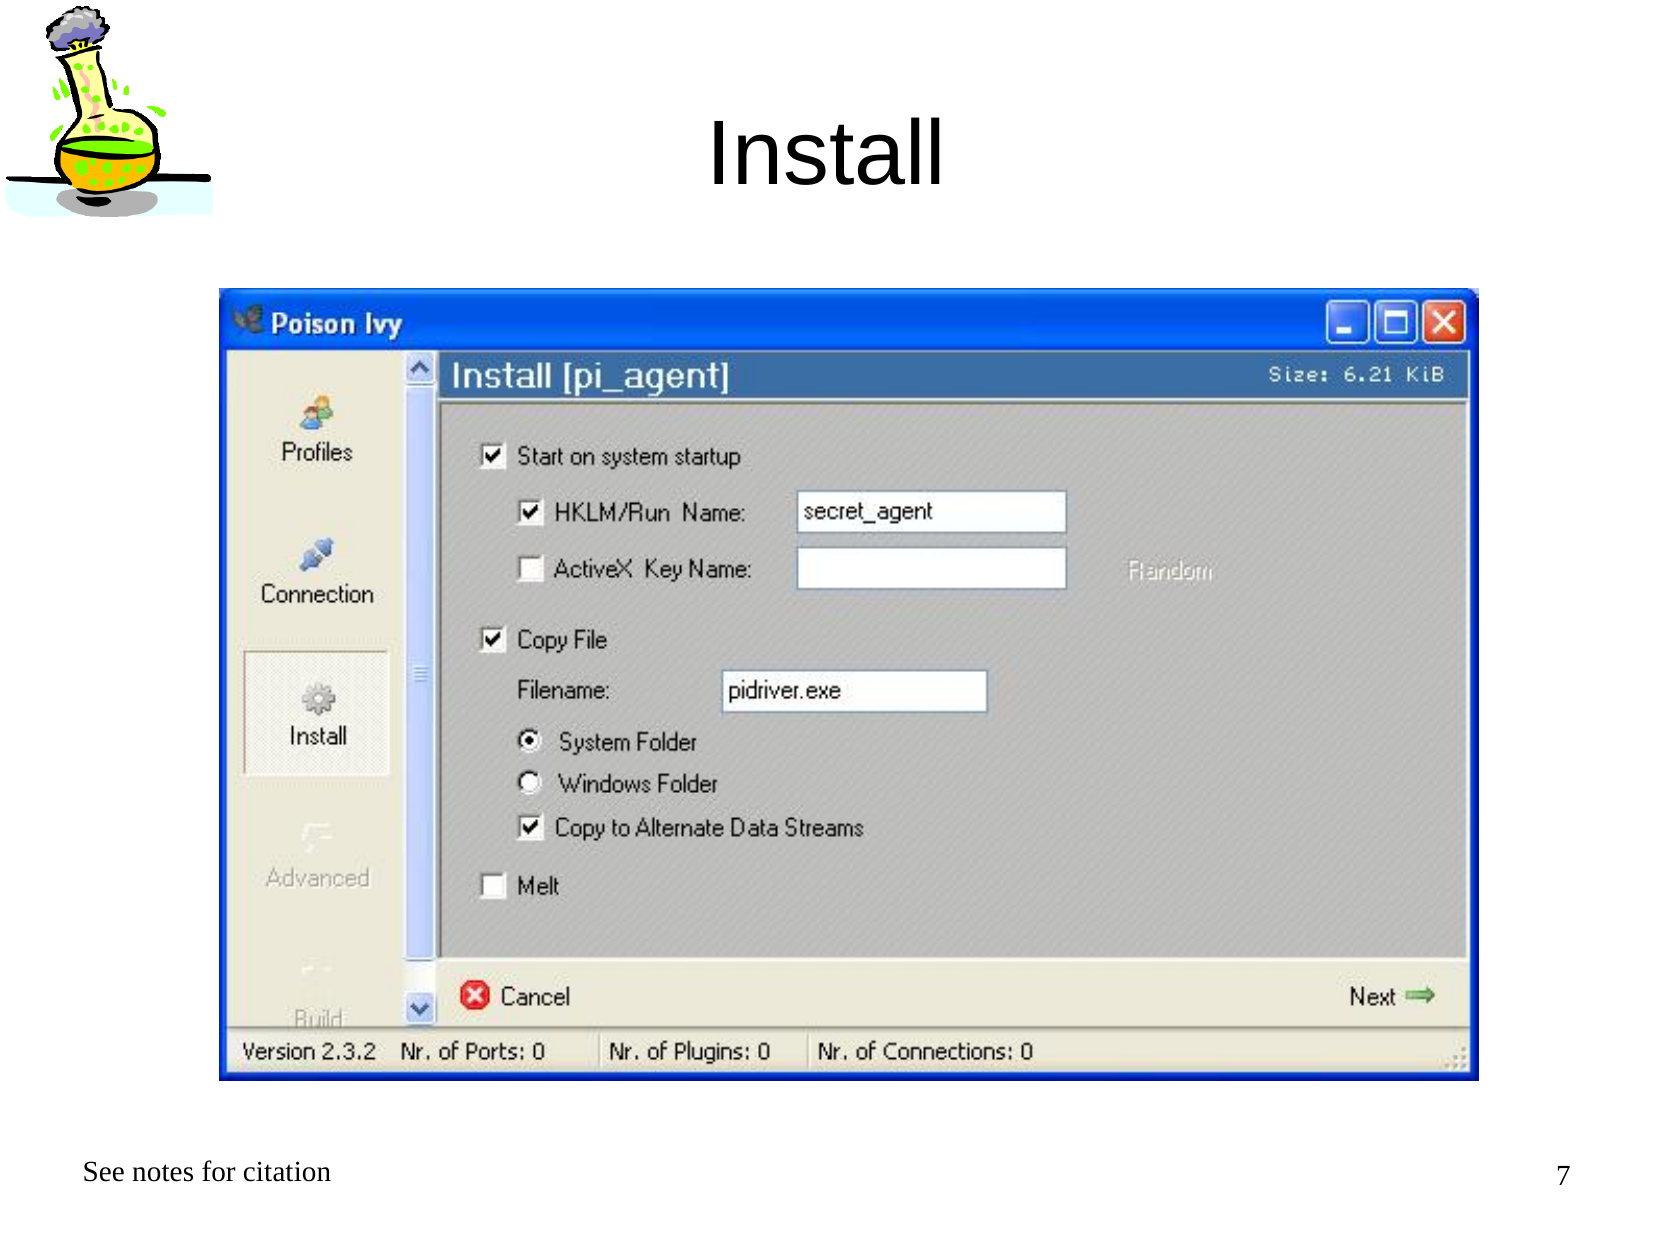

# Install
See notes for citation
7